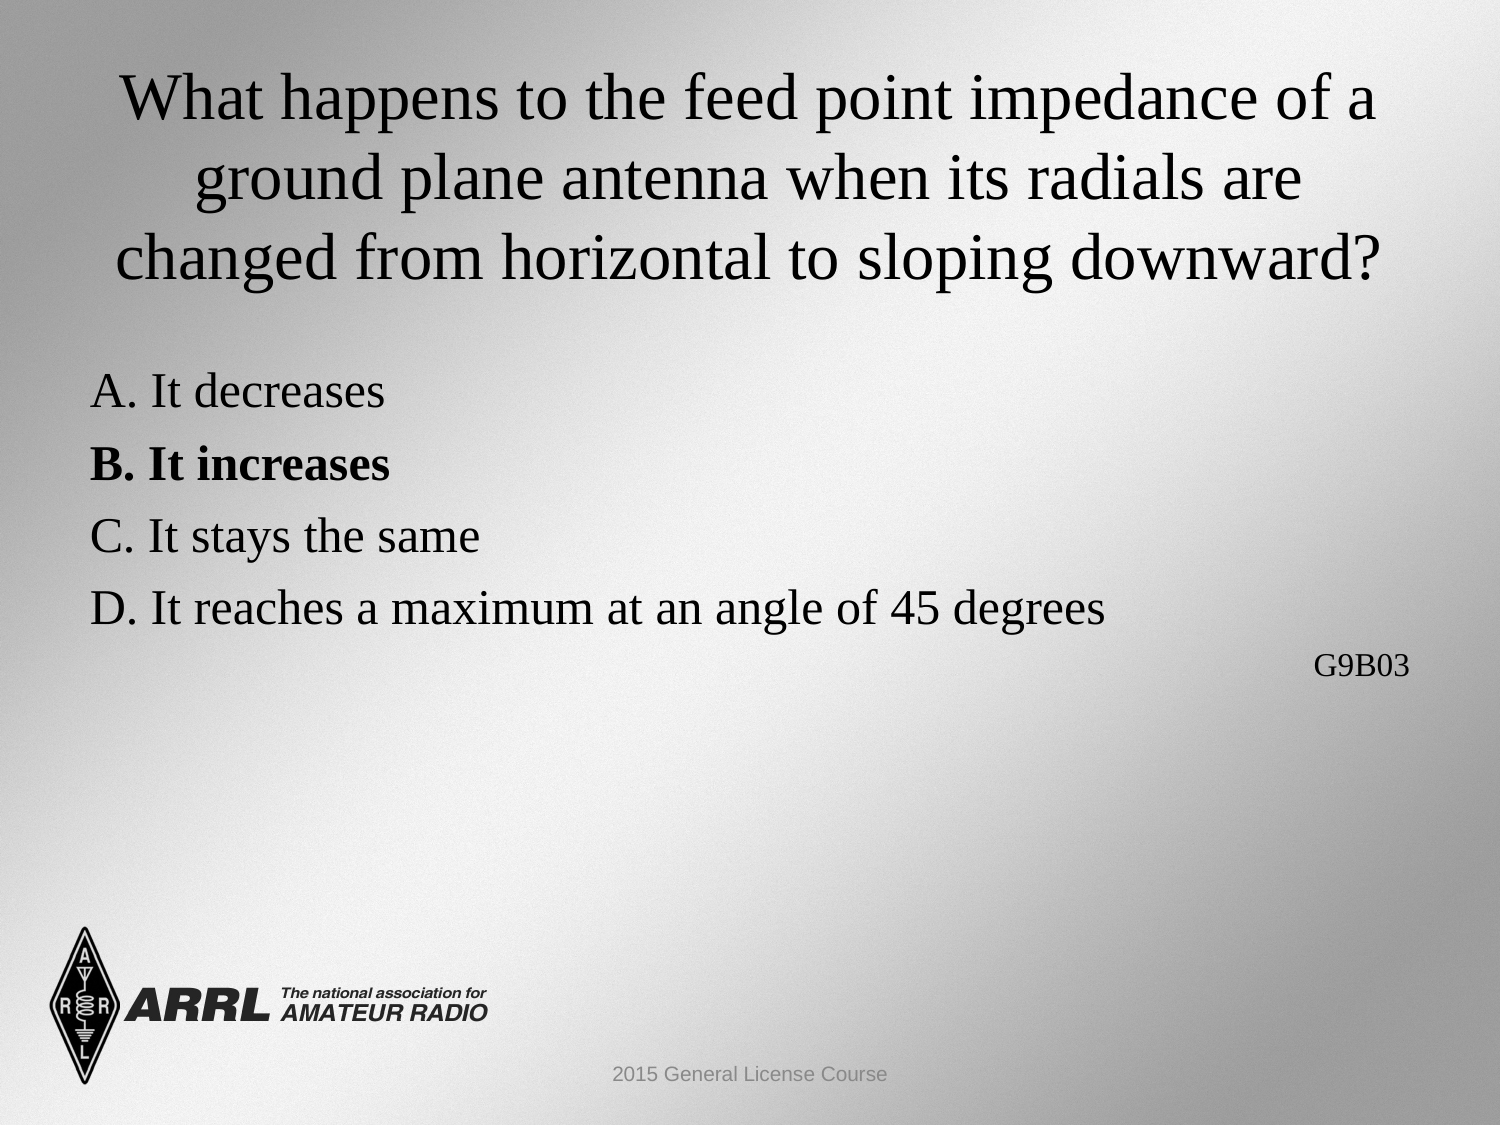

# What happens to the feed point impedance of a ground plane antenna when its radials are changed from horizontal to sloping downward?
A. It decreases
B. It increases
C. It stays the same
D. It reaches a maximum at an angle of 45 degrees
 G9B03
2015 General License Course